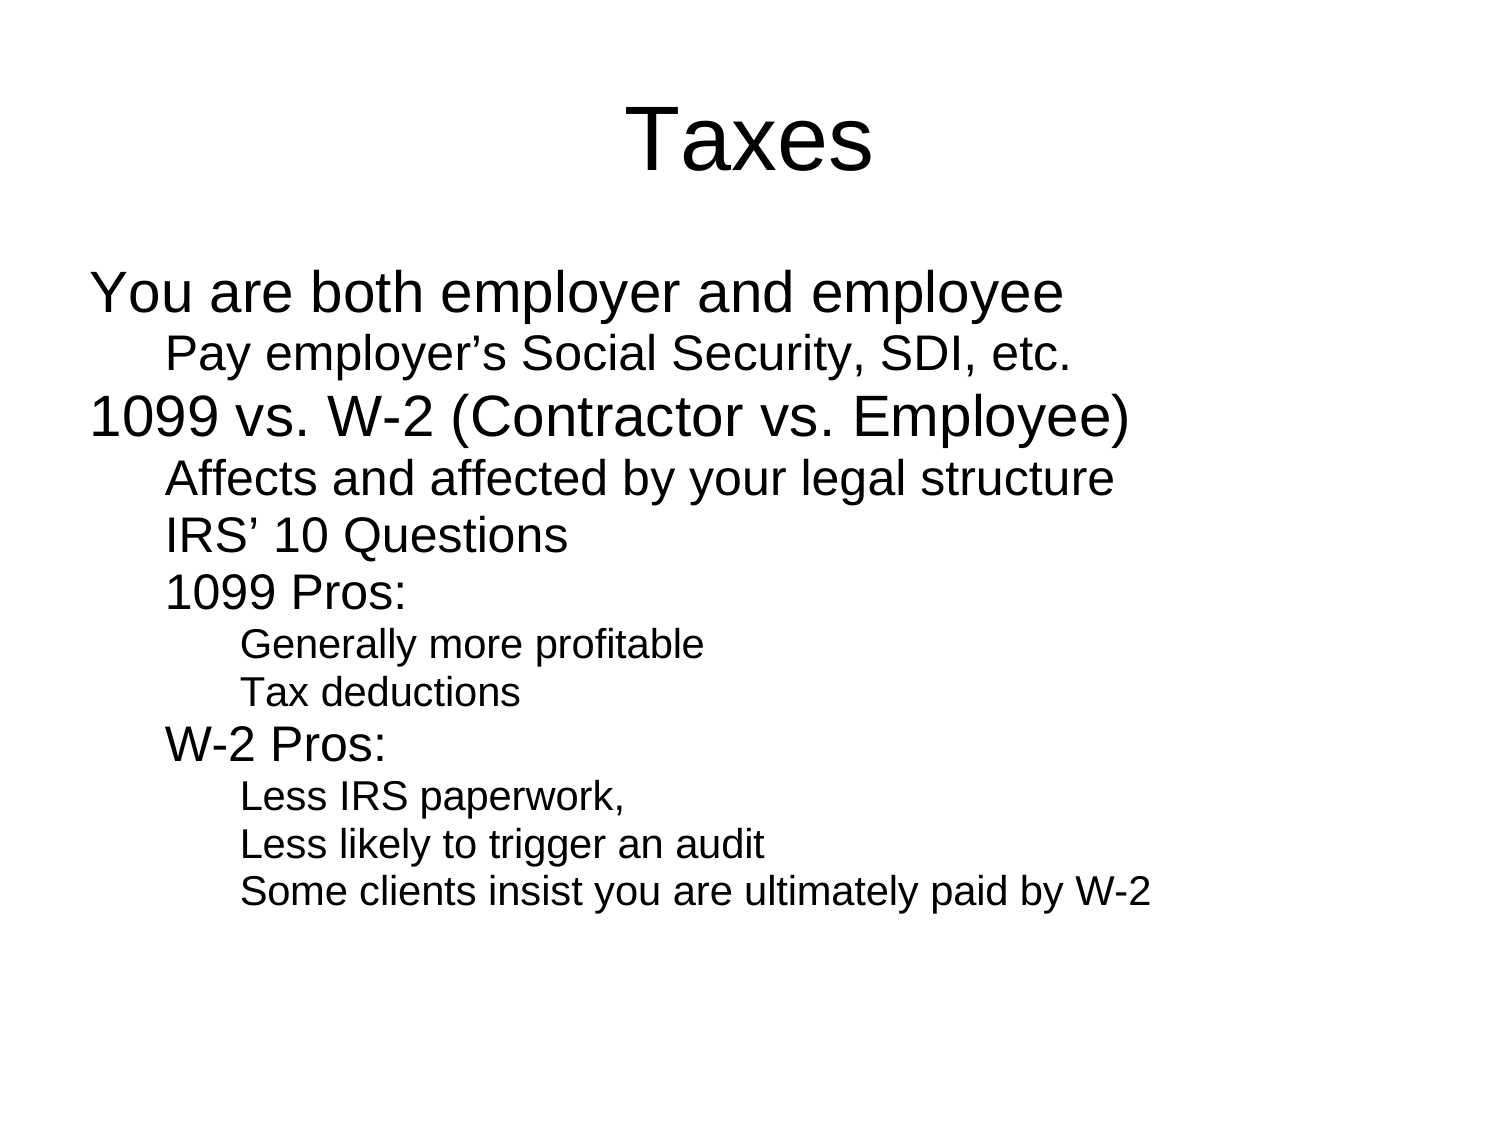

# Taxes
You are both employer and employee
Pay employer’s Social Security, SDI, etc.
1099 vs. W-2 (Contractor vs. Employee)
Affects and affected by your legal structure
IRS’ 10 Questions
1099 Pros:
Generally more profitable
Tax deductions
W-2 Pros:
Less IRS paperwork,
Less likely to trigger an audit
Some clients insist you are ultimately paid by W-2